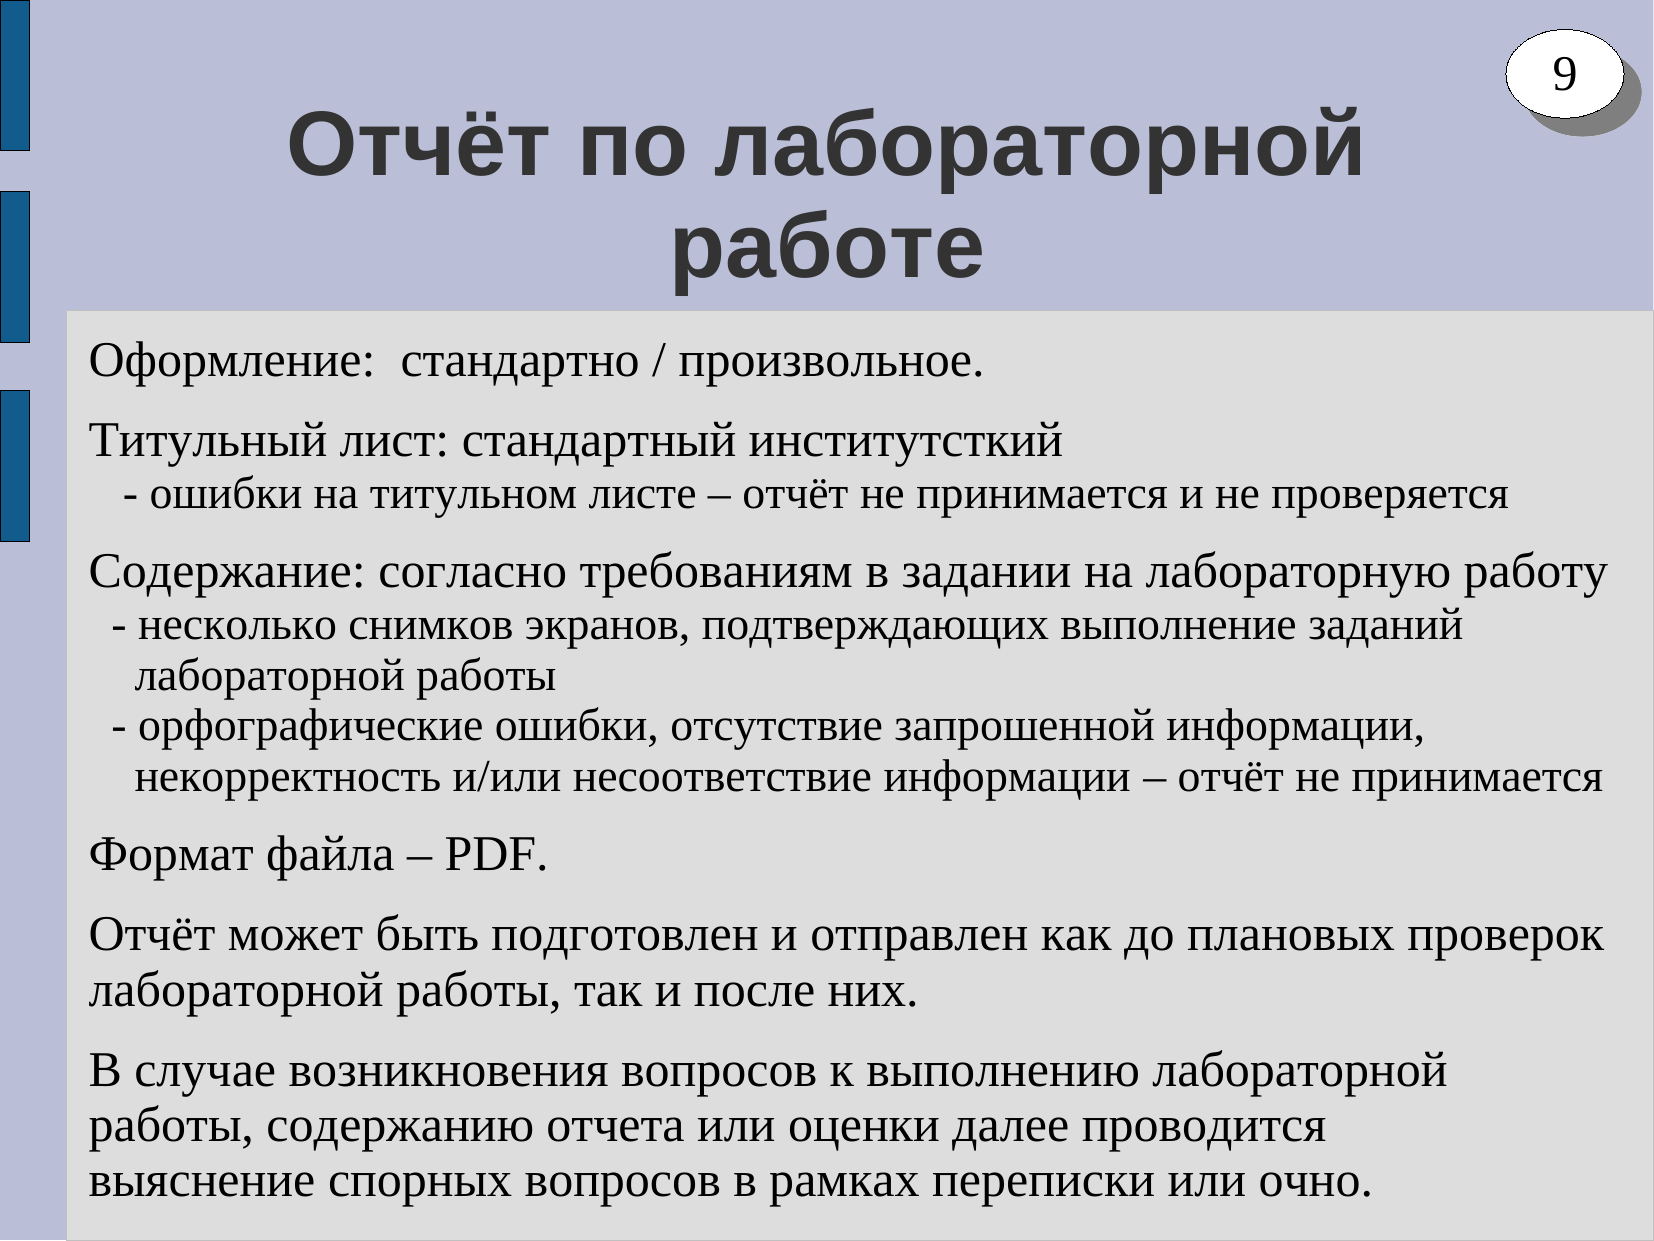

9
# Отчёт по лабораторной работе
Оформление: стандартно / произвольное.
Титульный лист: стандартный институтсткий
 - ошибки на титульном листе – отчёт не принимается и не проверяется
Содержание: согласно требованиям в задании на лабораторную работу
 - несколько снимков экранов, подтверждающих выполнение заданий
 лабораторной работы
 - орфографические ошибки, отсутствие запрошенной информации,
 некорректность и/или несоответствие информации – отчёт не принимается
Формат файла – PDF.
Отчёт может быть подготовлен и отправлен как до плановых проверок
лабораторной работы, так и после них.
В случае возникновения вопросов к выполнению лабораторной
работы, содержанию отчета или оценки далее проводится
выяснение спорных вопросов в рамках переписки или очно.